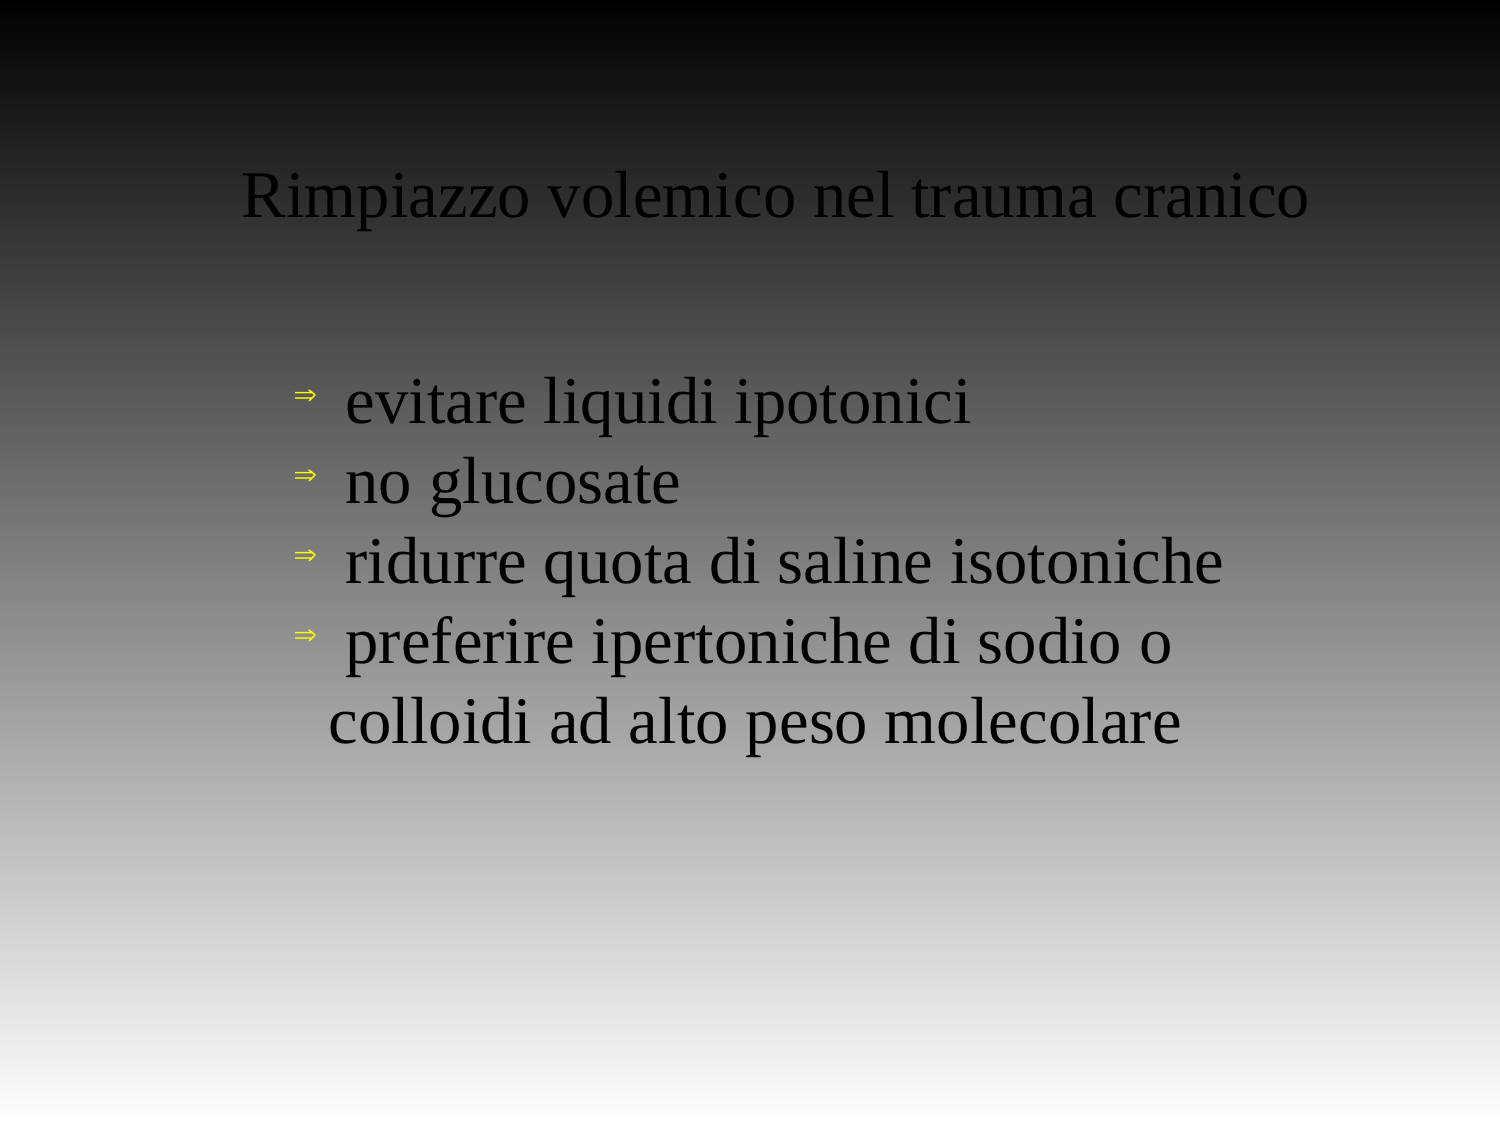

Rimpiazzo volemico nel trauma cranico
 evitare liquidi ipotonici
 no glucosate
 ridurre quota di saline isotoniche
 preferire ipertoniche di sodio o colloidi ad alto peso molecolare